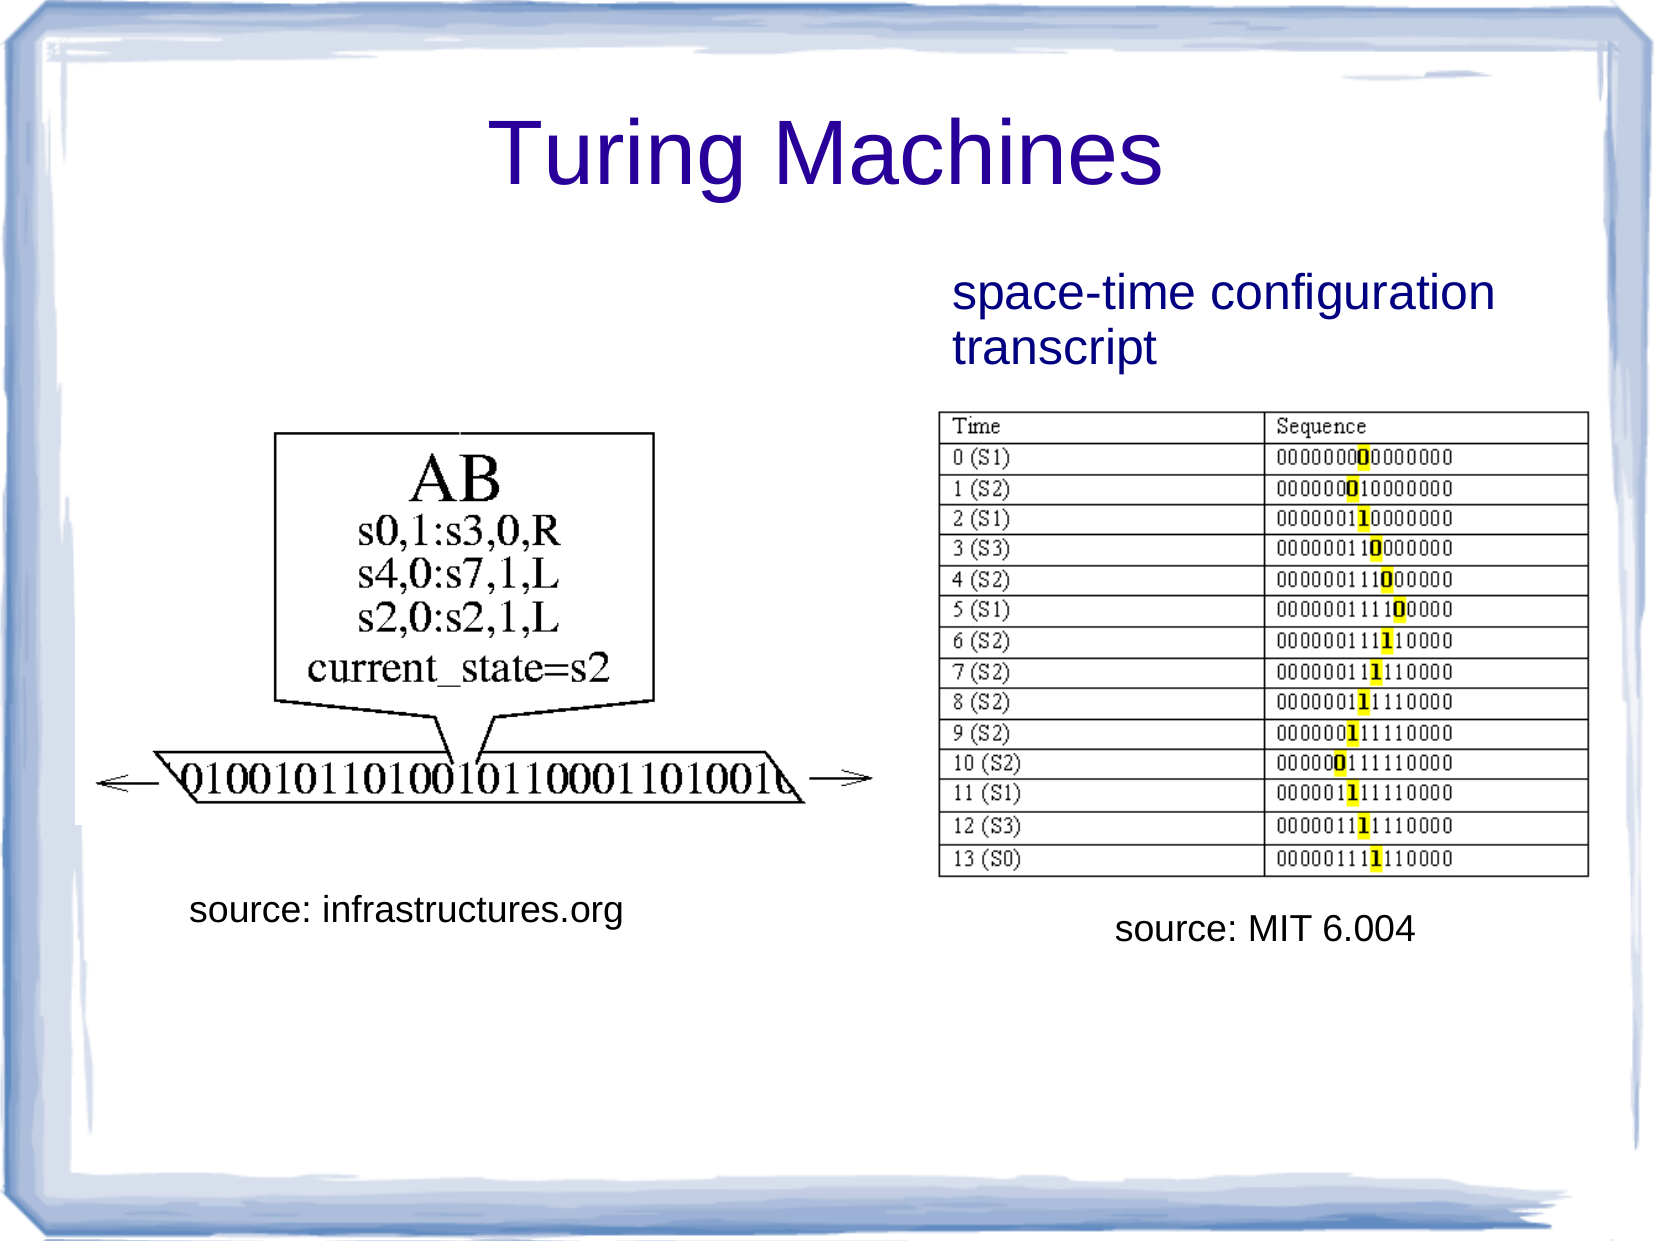

# Turing Machines
space-time configuration transcript
source: infrastructures.org
source: MIT 6.004